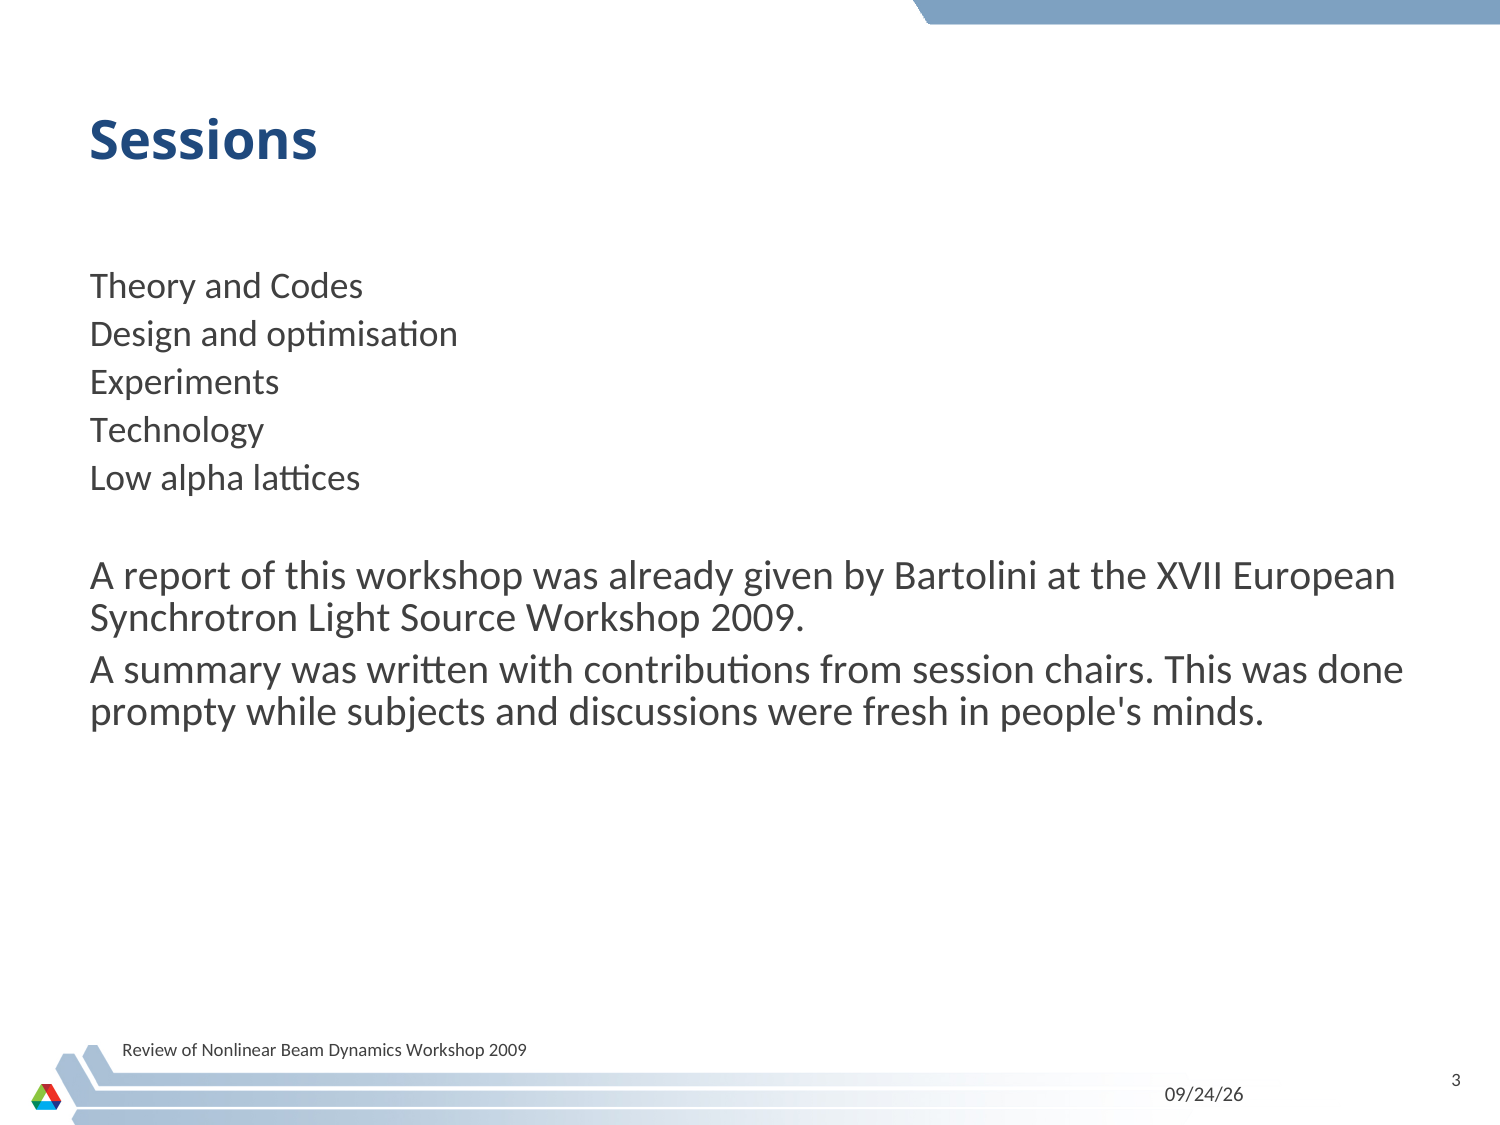

# Sessions
Theory and Codes
Design and optimisation
Experiments
Technology
Low alpha lattices
A report of this workshop was already given by Bartolini at the XVII European Synchrotron Light Source Workshop 2009.
A summary was written with contributions from session chairs. This was done prompty while subjects and discussions were fresh in people's minds.
Review of Nonlinear Beam Dynamics Workshop 2009
3
1/13/2010